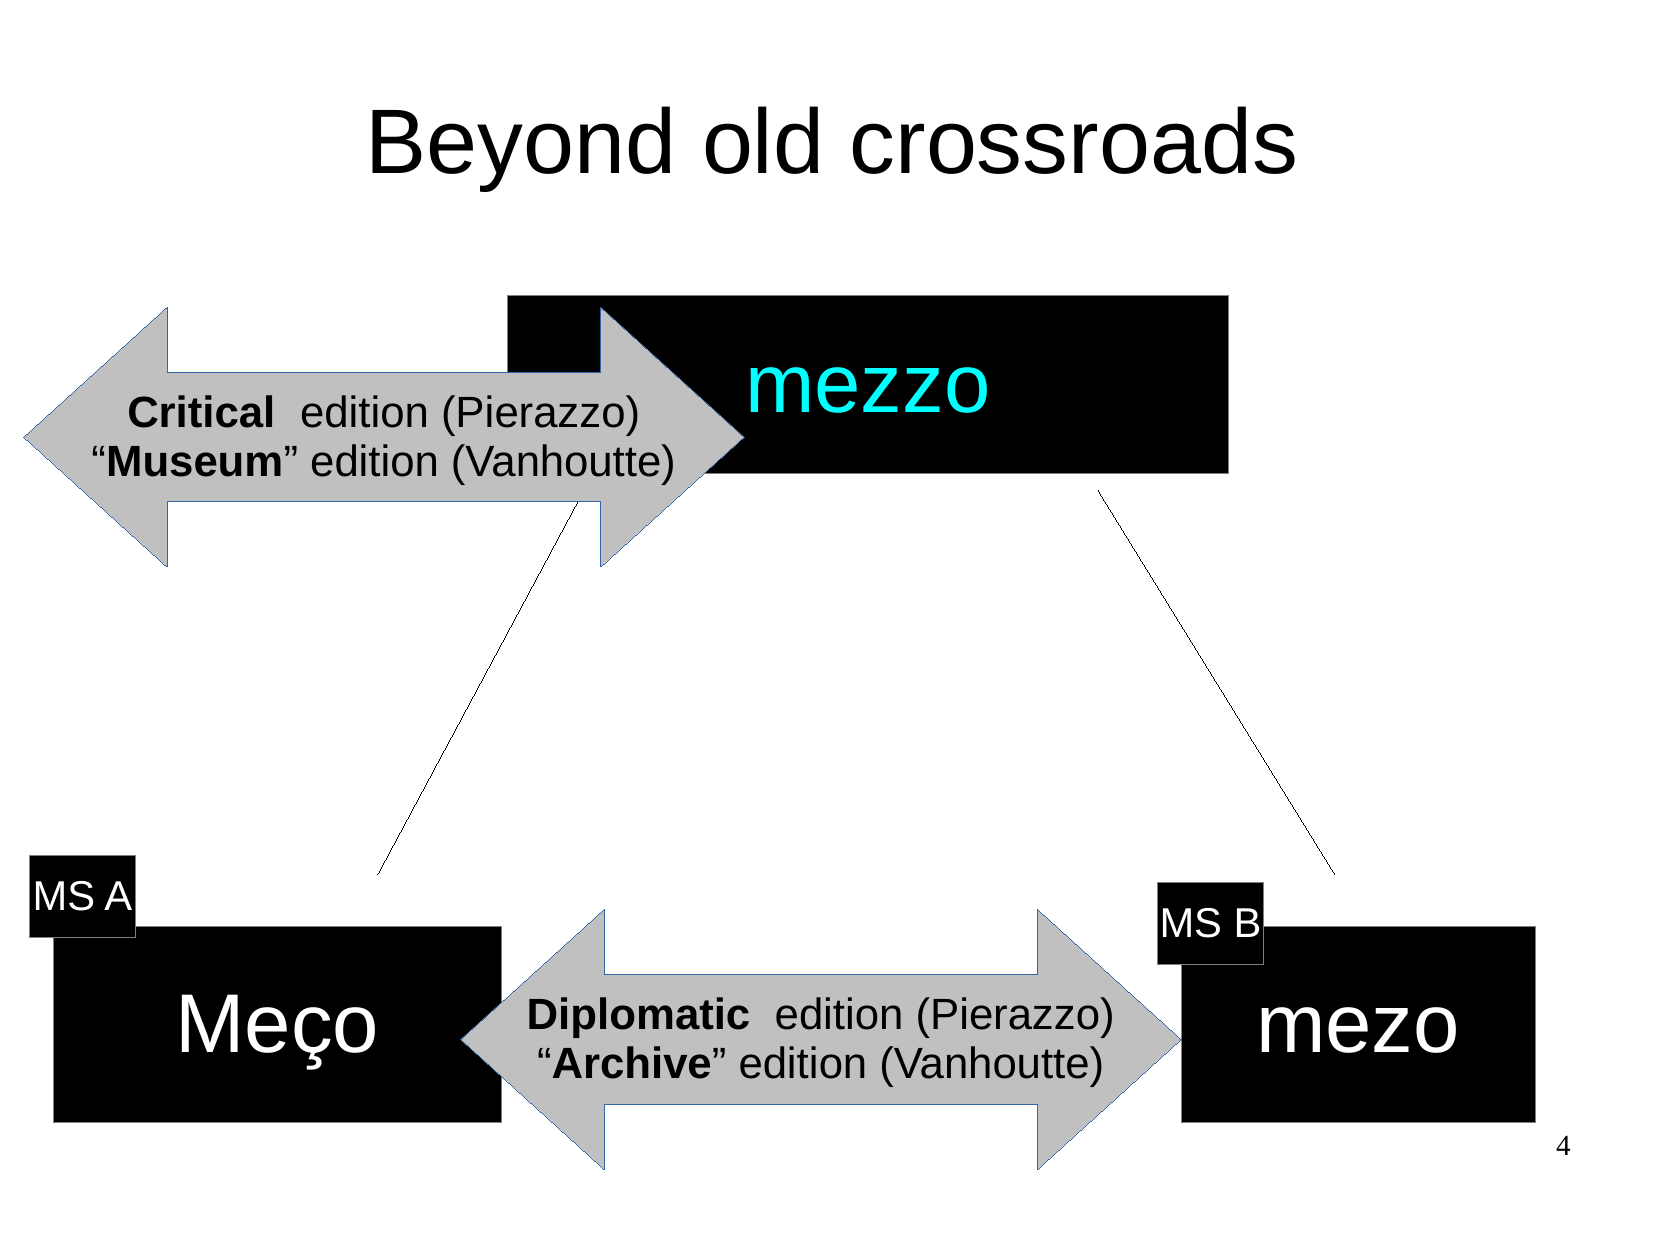

# Beyond old crossroads
mezzo
Critical edition (Pierazzo)
“Museum” edition (Vanhoutte)
MS A
MS B
Diplomatic edition (Pierazzo)
“Archive” edition (Vanhoutte)
Meço
mezo
4